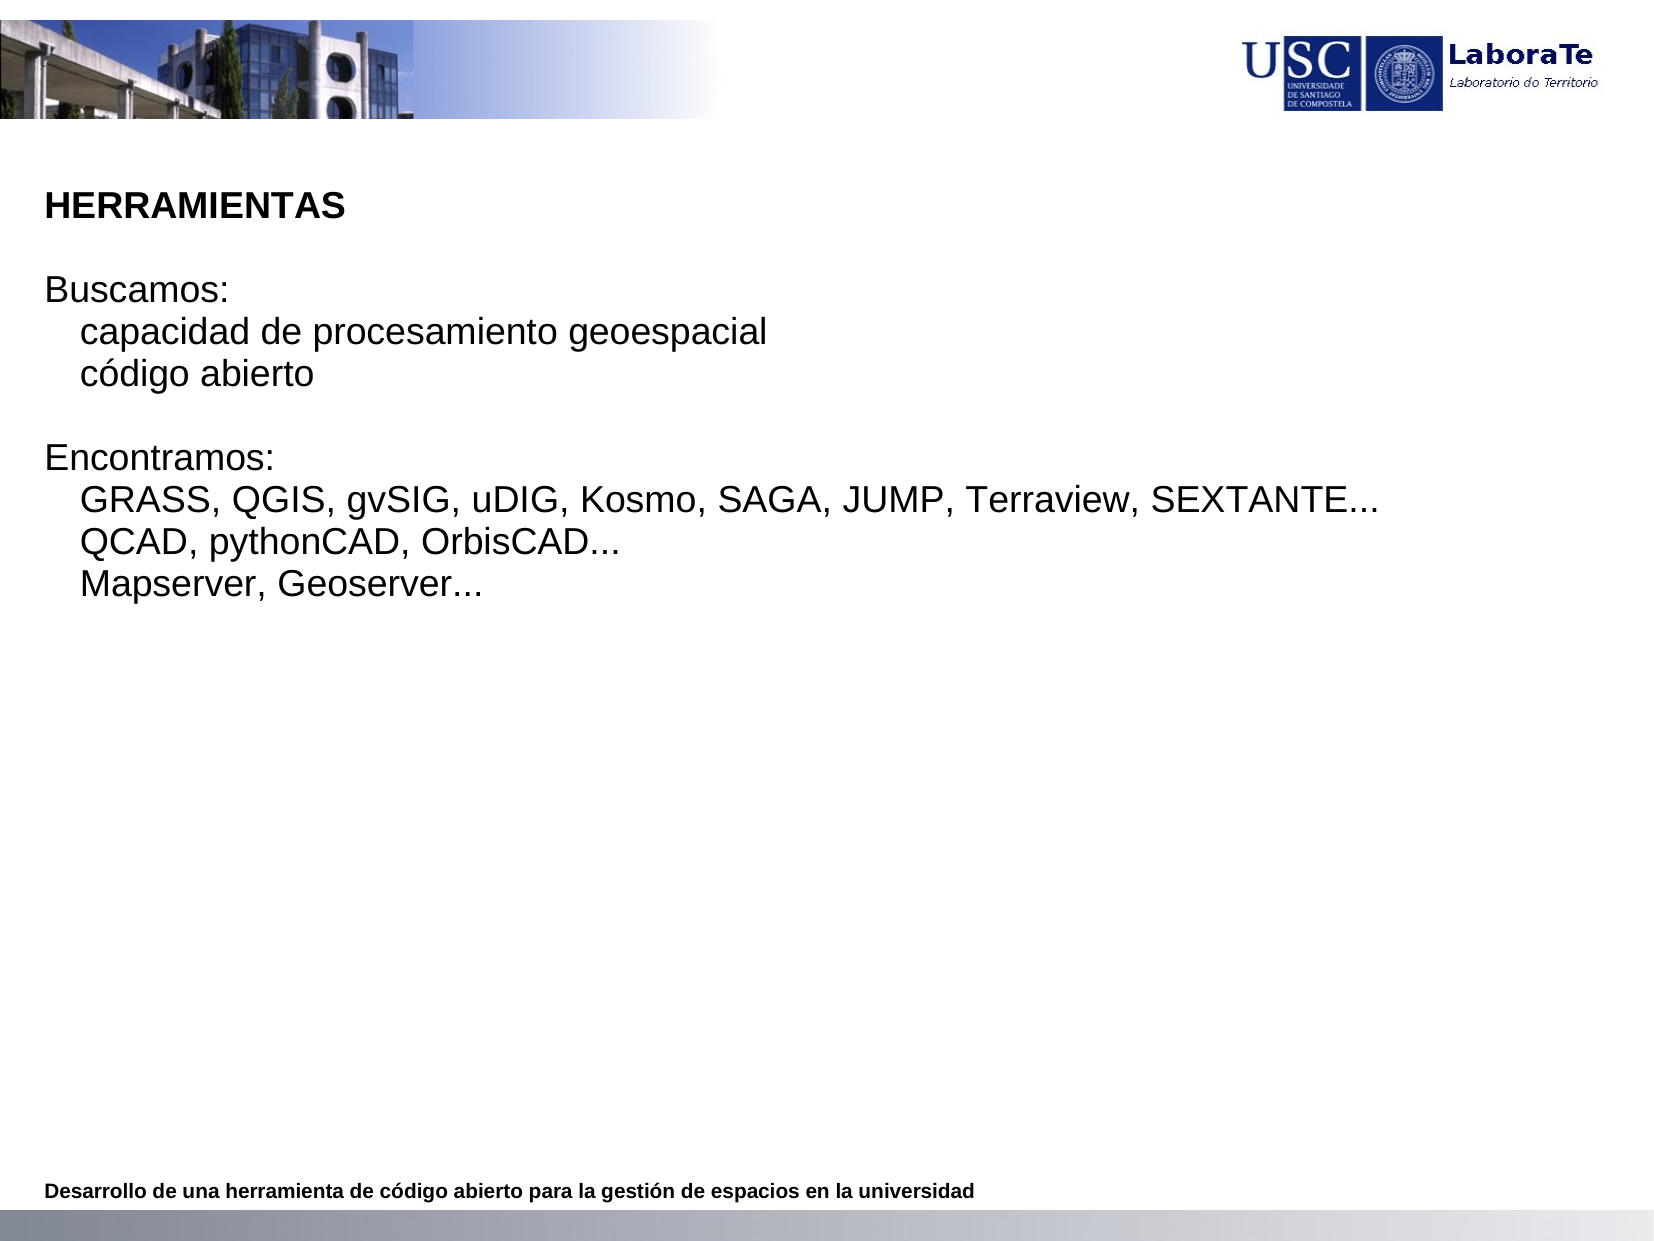

HERRAMIENTAS
Buscamos:
capacidad de procesamiento geoespacial
código abierto
Encontramos:
GRASS, QGIS, gvSIG, uDIG, Kosmo, SAGA, JUMP, Terraview, SEXTANTE...
QCAD, pythonCAD, OrbisCAD...
Mapserver, Geoserver...